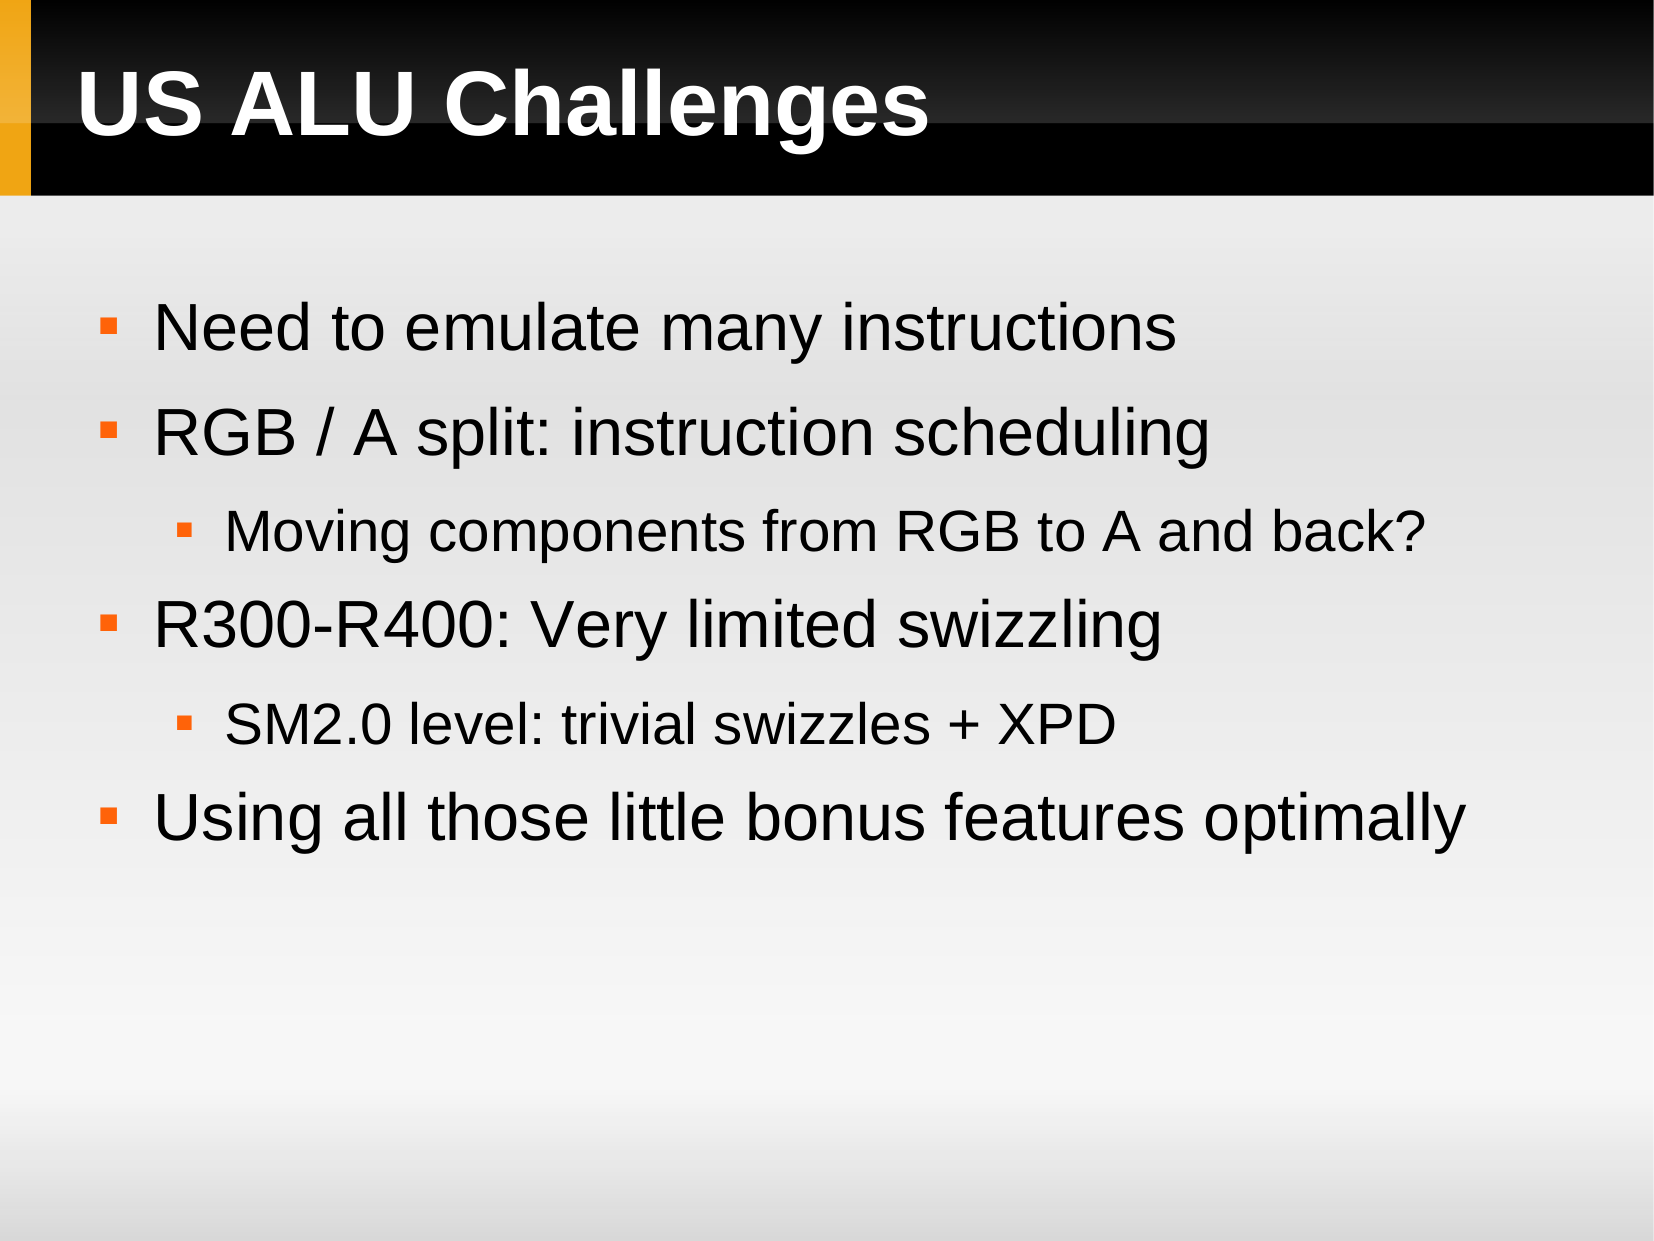

# US ALU Challenges
Need to emulate many instructions
RGB / A split: instruction scheduling
Moving components from RGB to A and back?
R300-R400: Very limited swizzling
SM2.0 level: trivial swizzles + XPD
Using all those little bonus features optimally